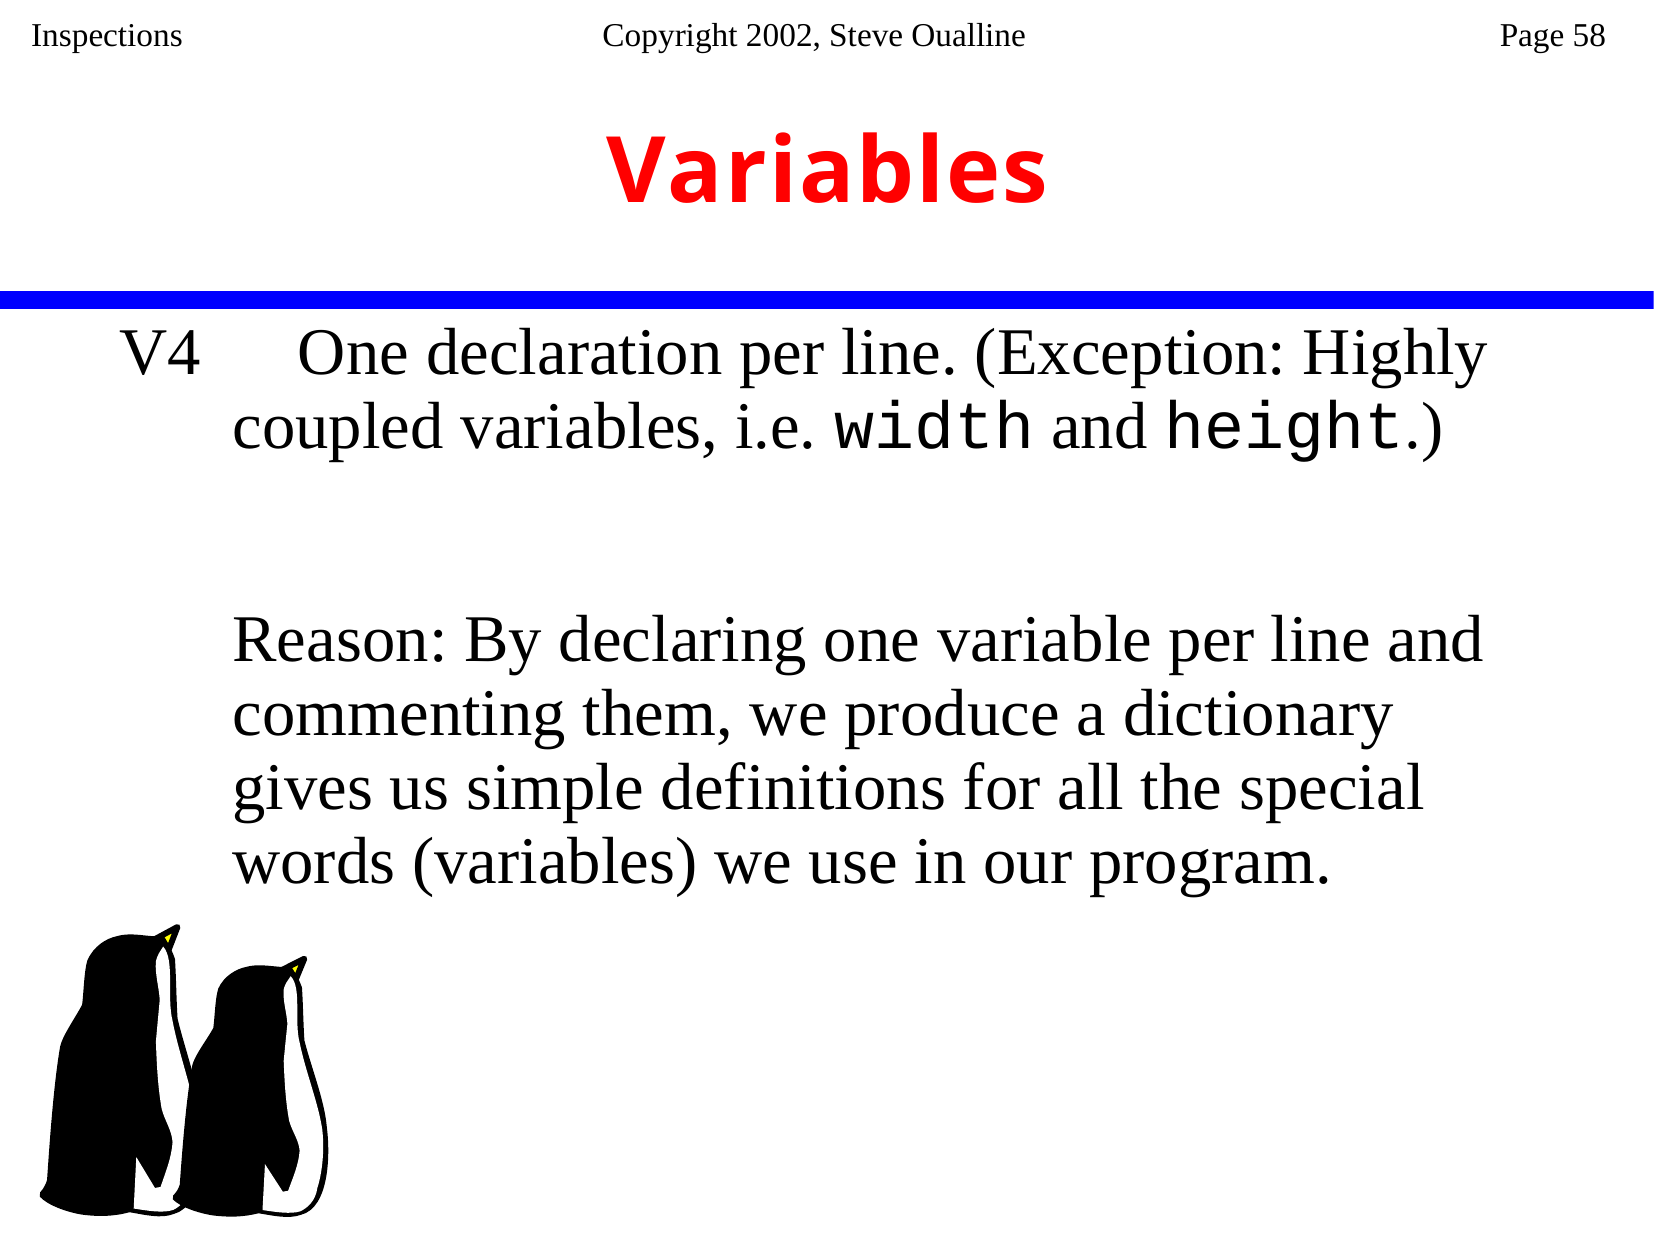

# Variables
V4	One declaration per line. (Exception: Highly coupled variables, i.e. width and height.)
Reason: By declaring one variable per line and commenting them, we produce a dictionary gives us simple definitions for all the special words (variables) we use in our program.